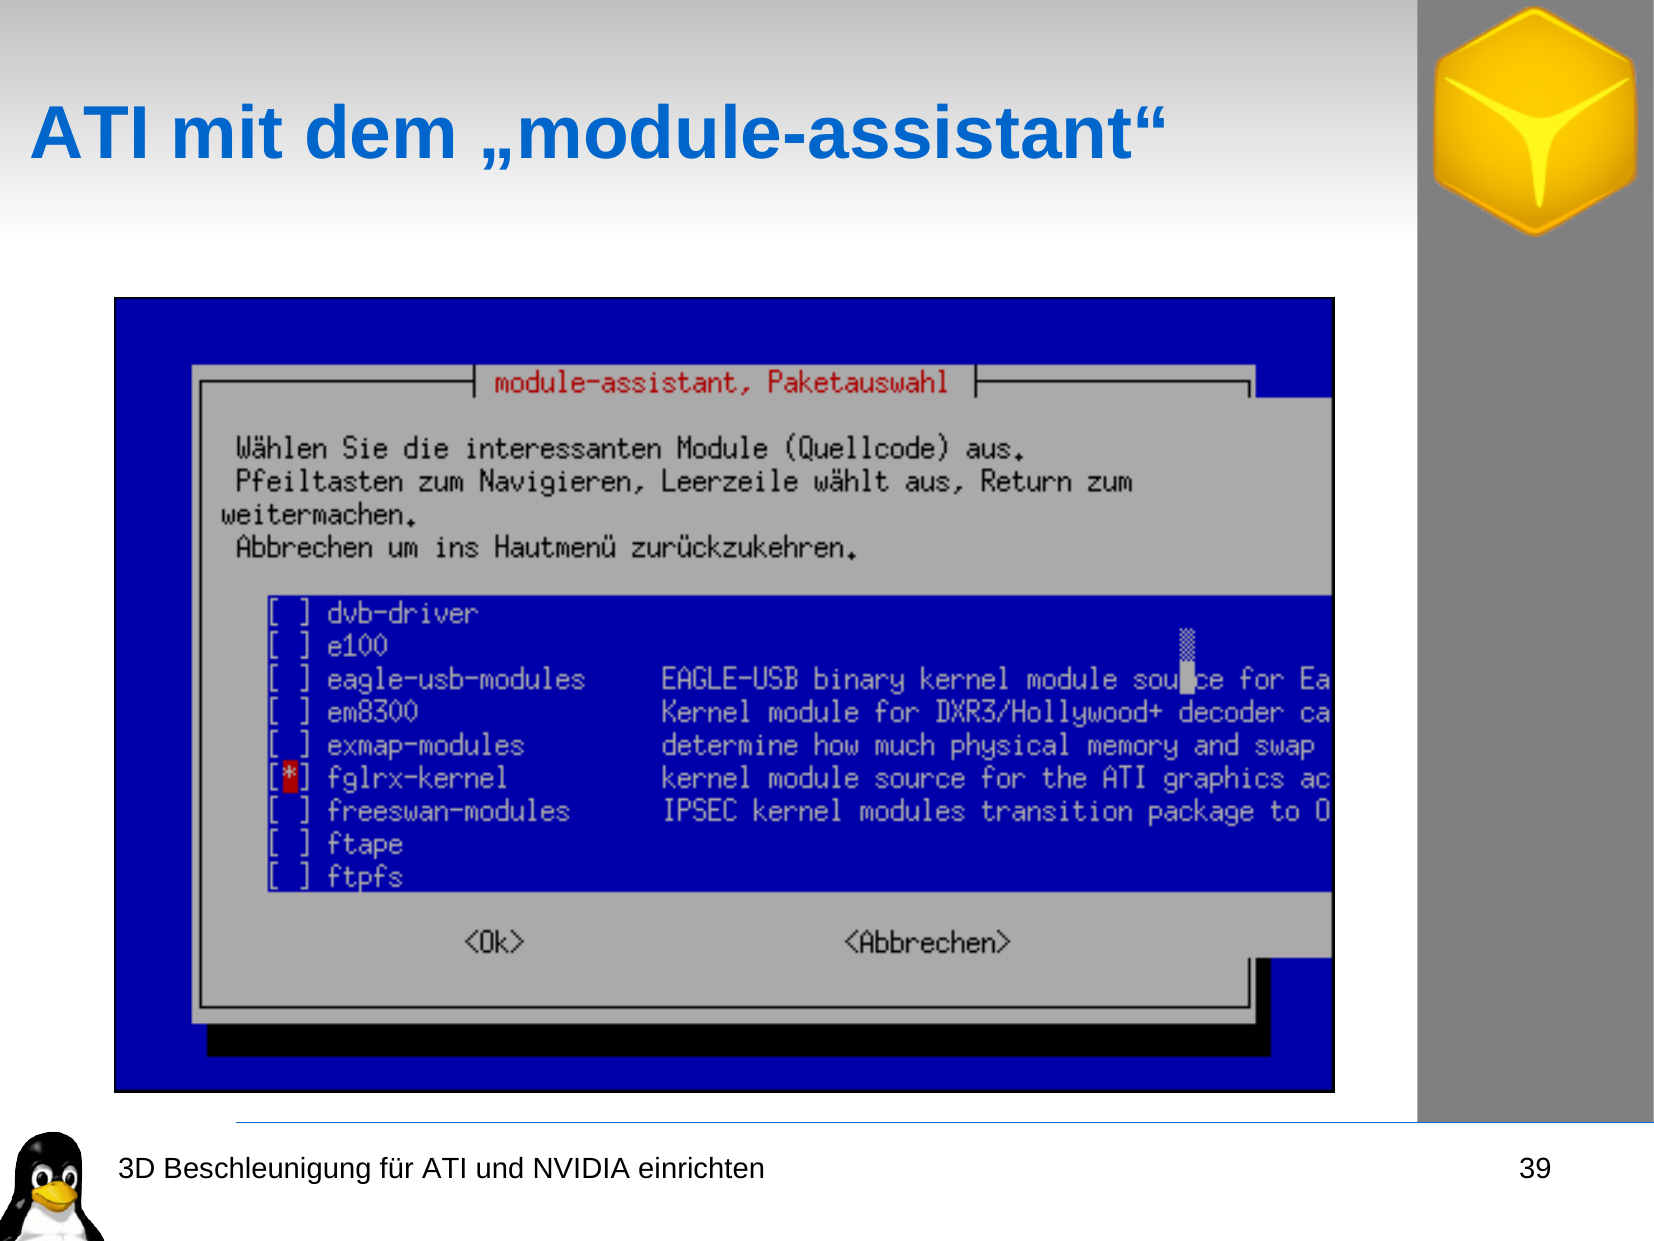

# ATI mit dem „module-assistant“
3D Beschleunigung für ATI und NVIDIA einrichten
39